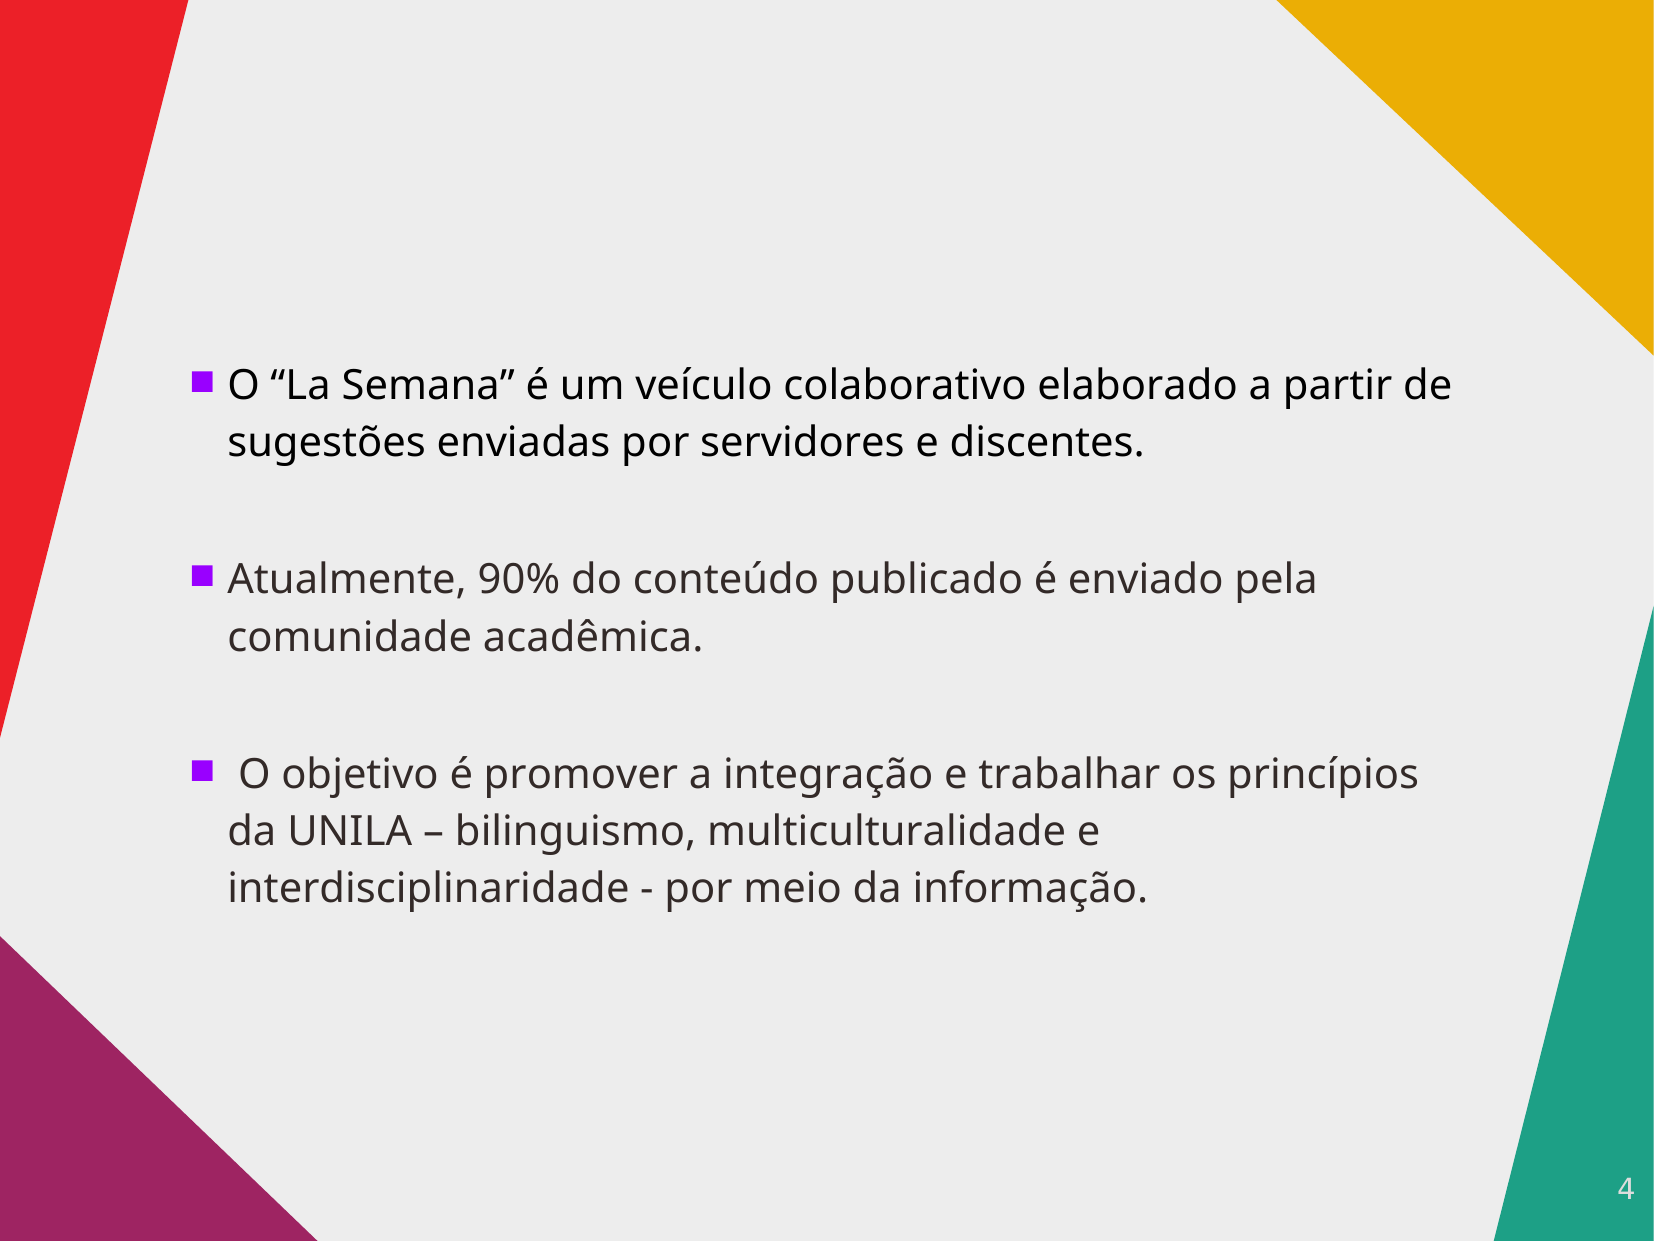

O “La Semana” é um veículo colaborativo elaborado a partir de sugestões enviadas por servidores e discentes.
Atualmente, 90% do conteúdo publicado é enviado pela comunidade acadêmica.
 O objetivo é promover a integração e trabalhar os princípios da UNILA – bilinguismo, multiculturalidade e interdisciplinaridade - por meio da informação.
4